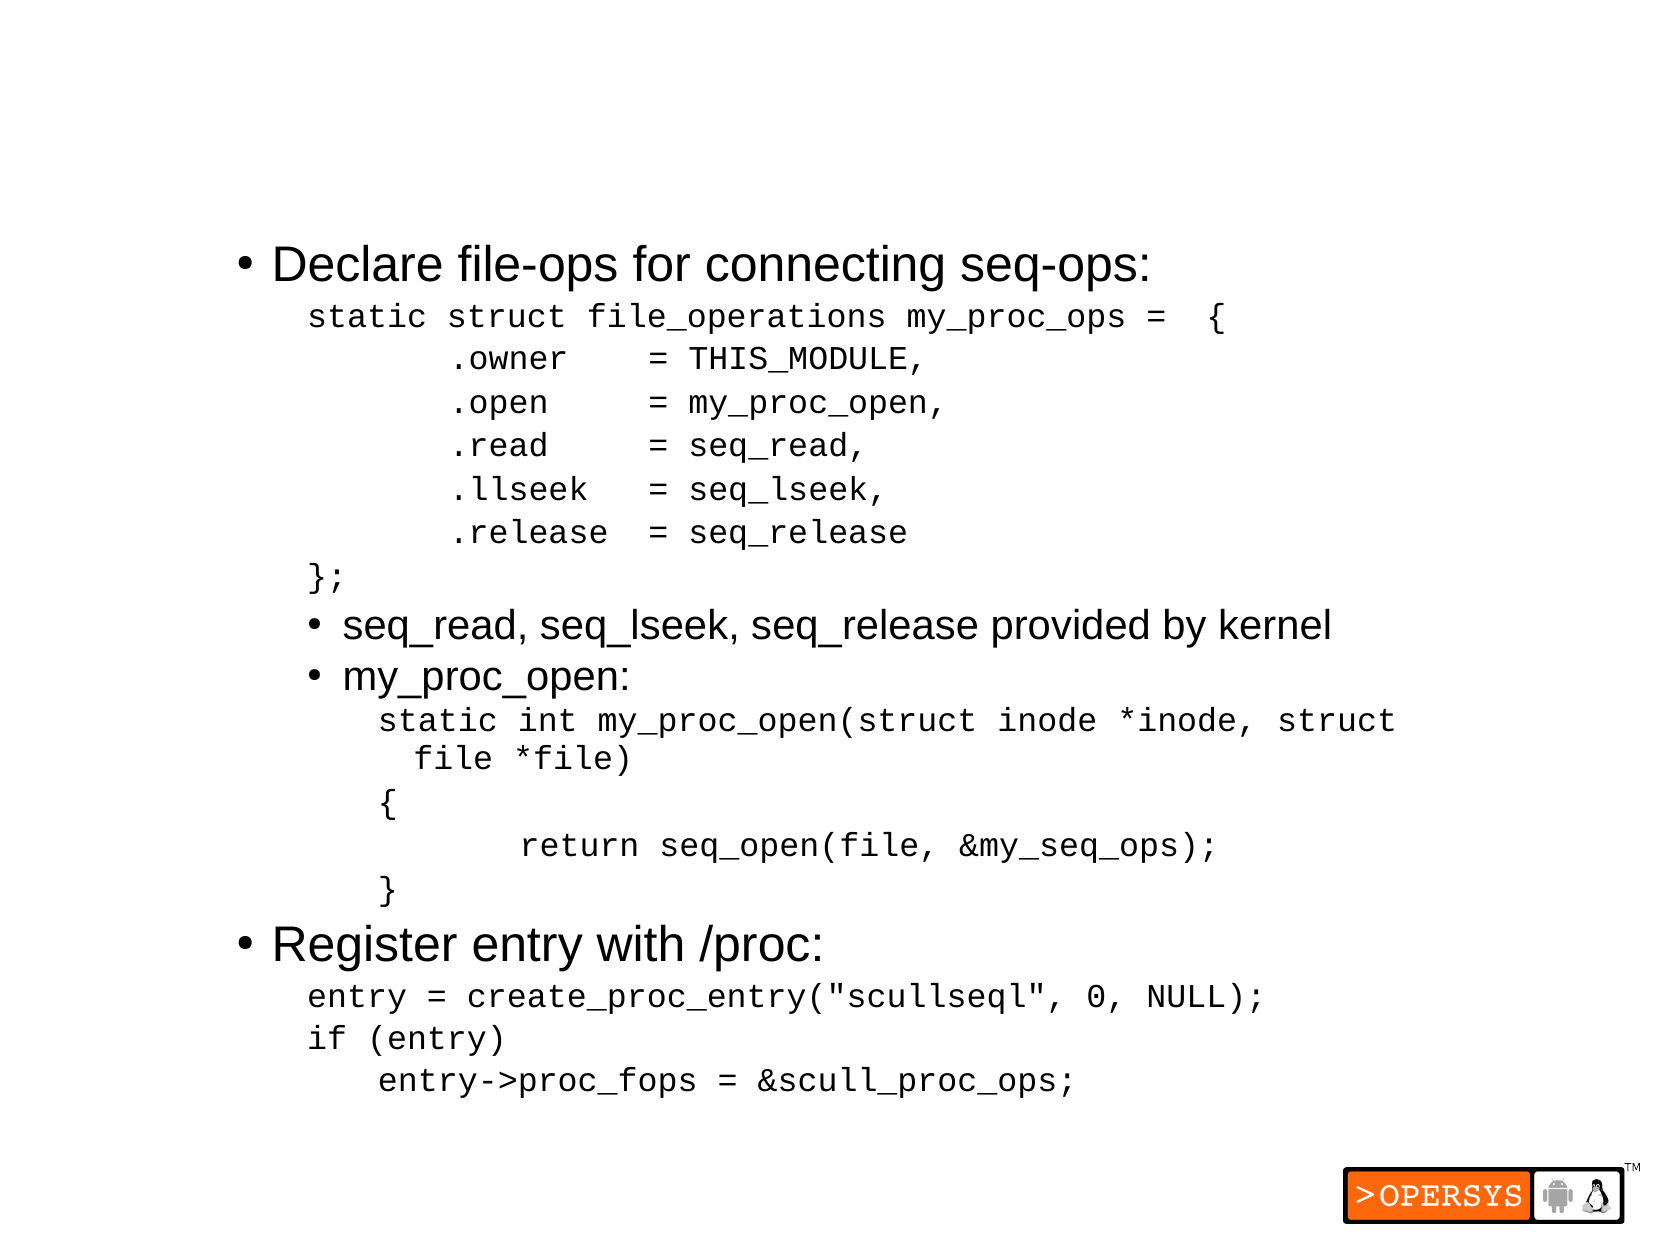

# Declare file-ops for connecting seq-ops:
static struct file_operations my_proc_ops = {
.owner = THIS_MODULE,
.open = my_proc_open,
.read = seq_read,
.llseek = seq_lseek,
.release = seq_release
};
seq_read, seq_lseek, seq_release provided by kernel
my_proc_open:
static int my_proc_open(struct inode *inode, struct file *file)
{
return seq_open(file, &my_seq_ops);
}
Register entry with /proc:
entry = create_proc_entry("scullseql", 0, NULL);
if (entry)
entry->proc_fops = &scull_proc_ops;